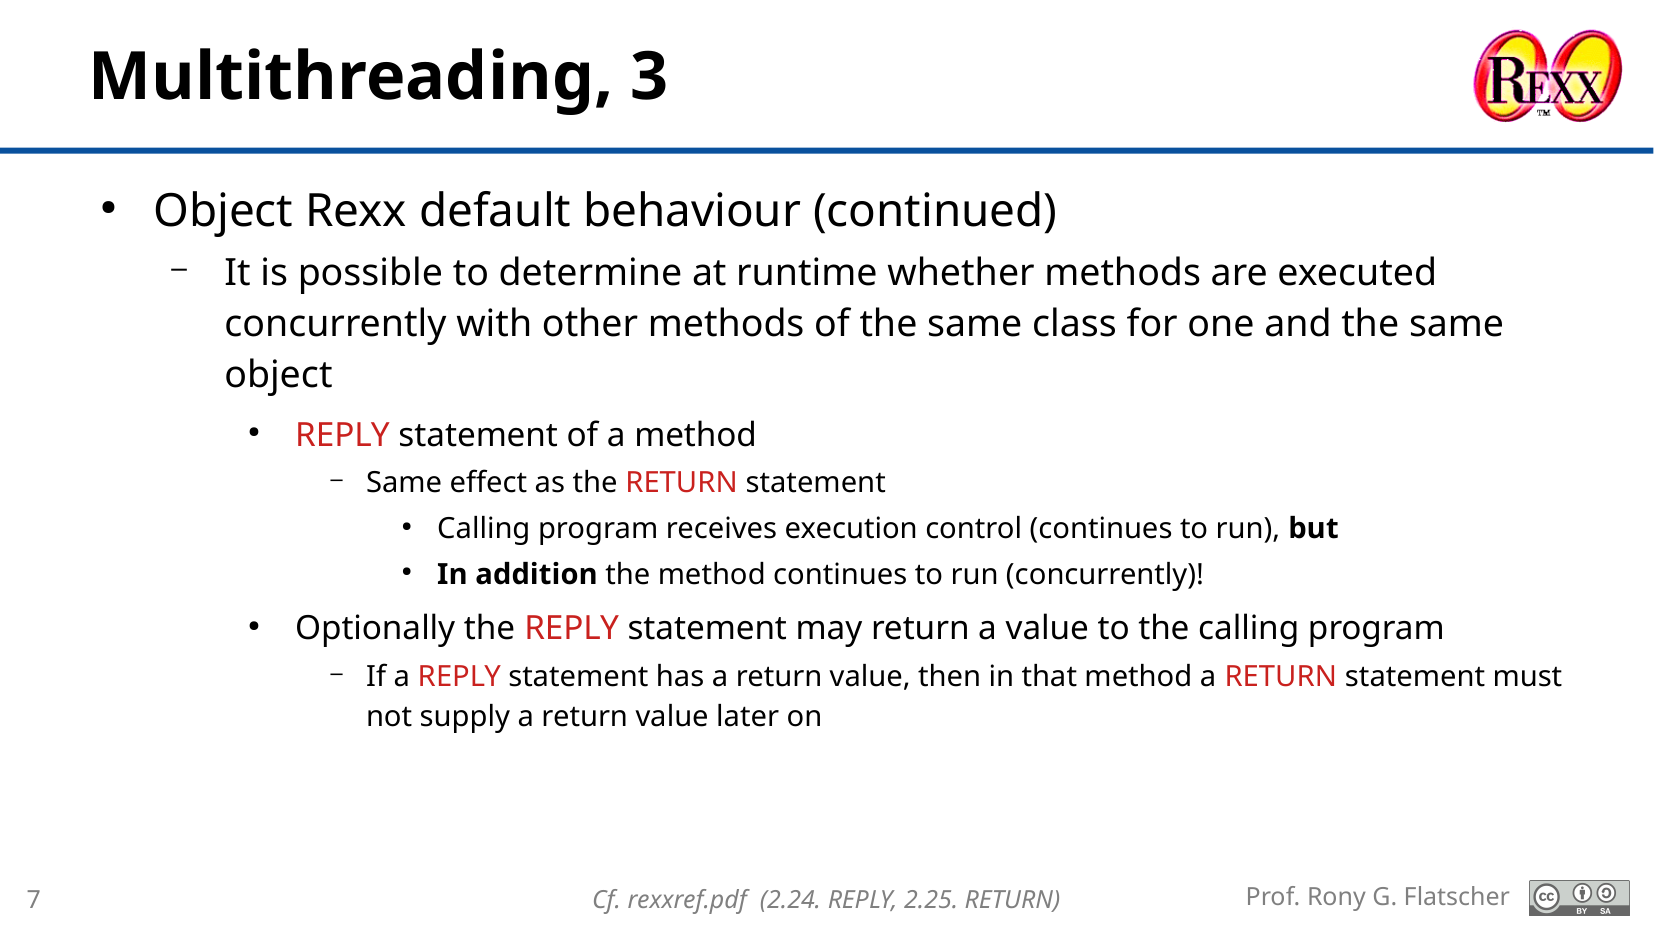

# Multithreading, 3
Object Rexx default behaviour (continued)
It is possible to determine at runtime whether methods are executed concurrently with other methods of the same class for one and the same object
REPLY statement of a method
Same effect as the RETURN statement
Calling program receives execution control (continues to run), but
In addition the method continues to run (concurrently)!
Optionally the REPLY statement may return a value to the calling program
If a REPLY statement has a return value, then in that method a RETURN statement must not supply a return value later on
Cf. rexxref.pdf (2.24. REPLY, 2.25. RETURN)